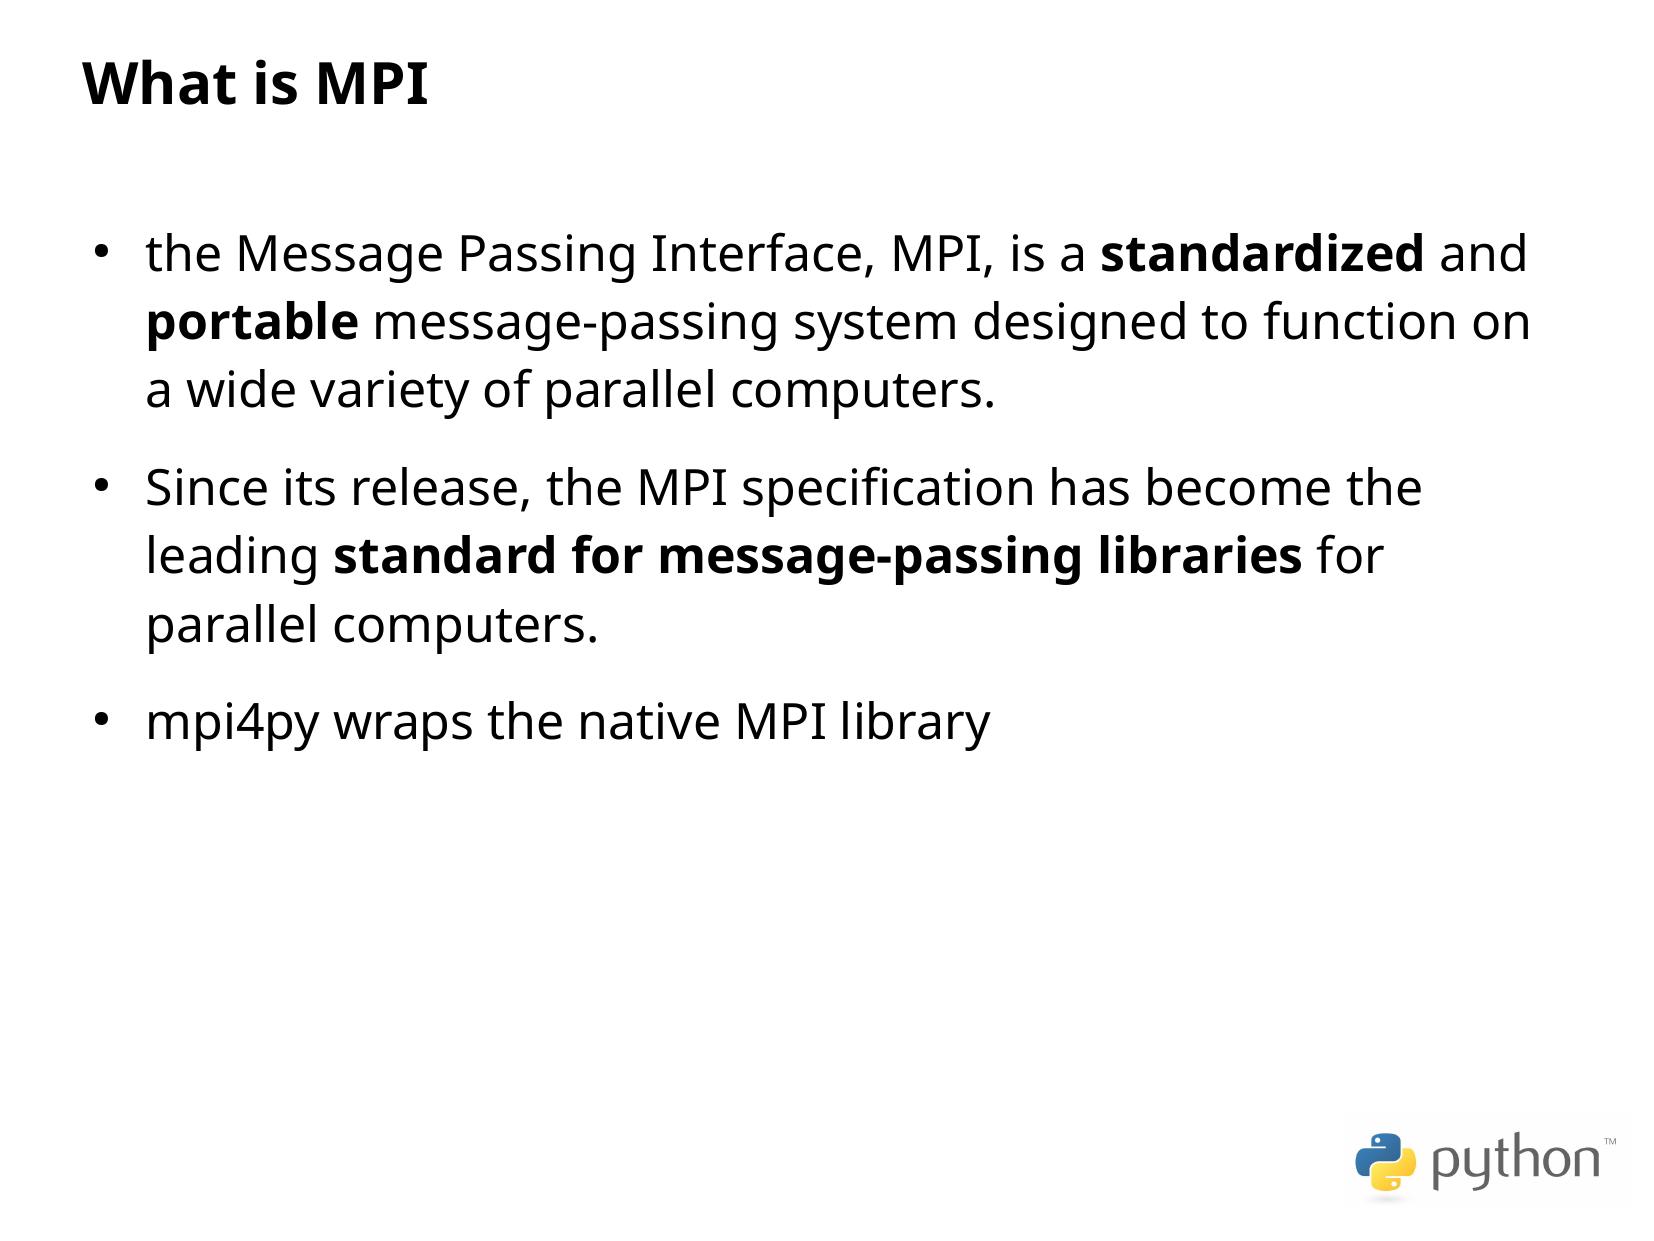

# What is MPI
the Message Passing Interface, MPI, is a standardized and portable message-passing system designed to function on a wide variety of parallel computers.
Since its release, the MPI specification has become the leading standard for message-passing libraries for parallel computers.
mpi4py wraps the native MPI library